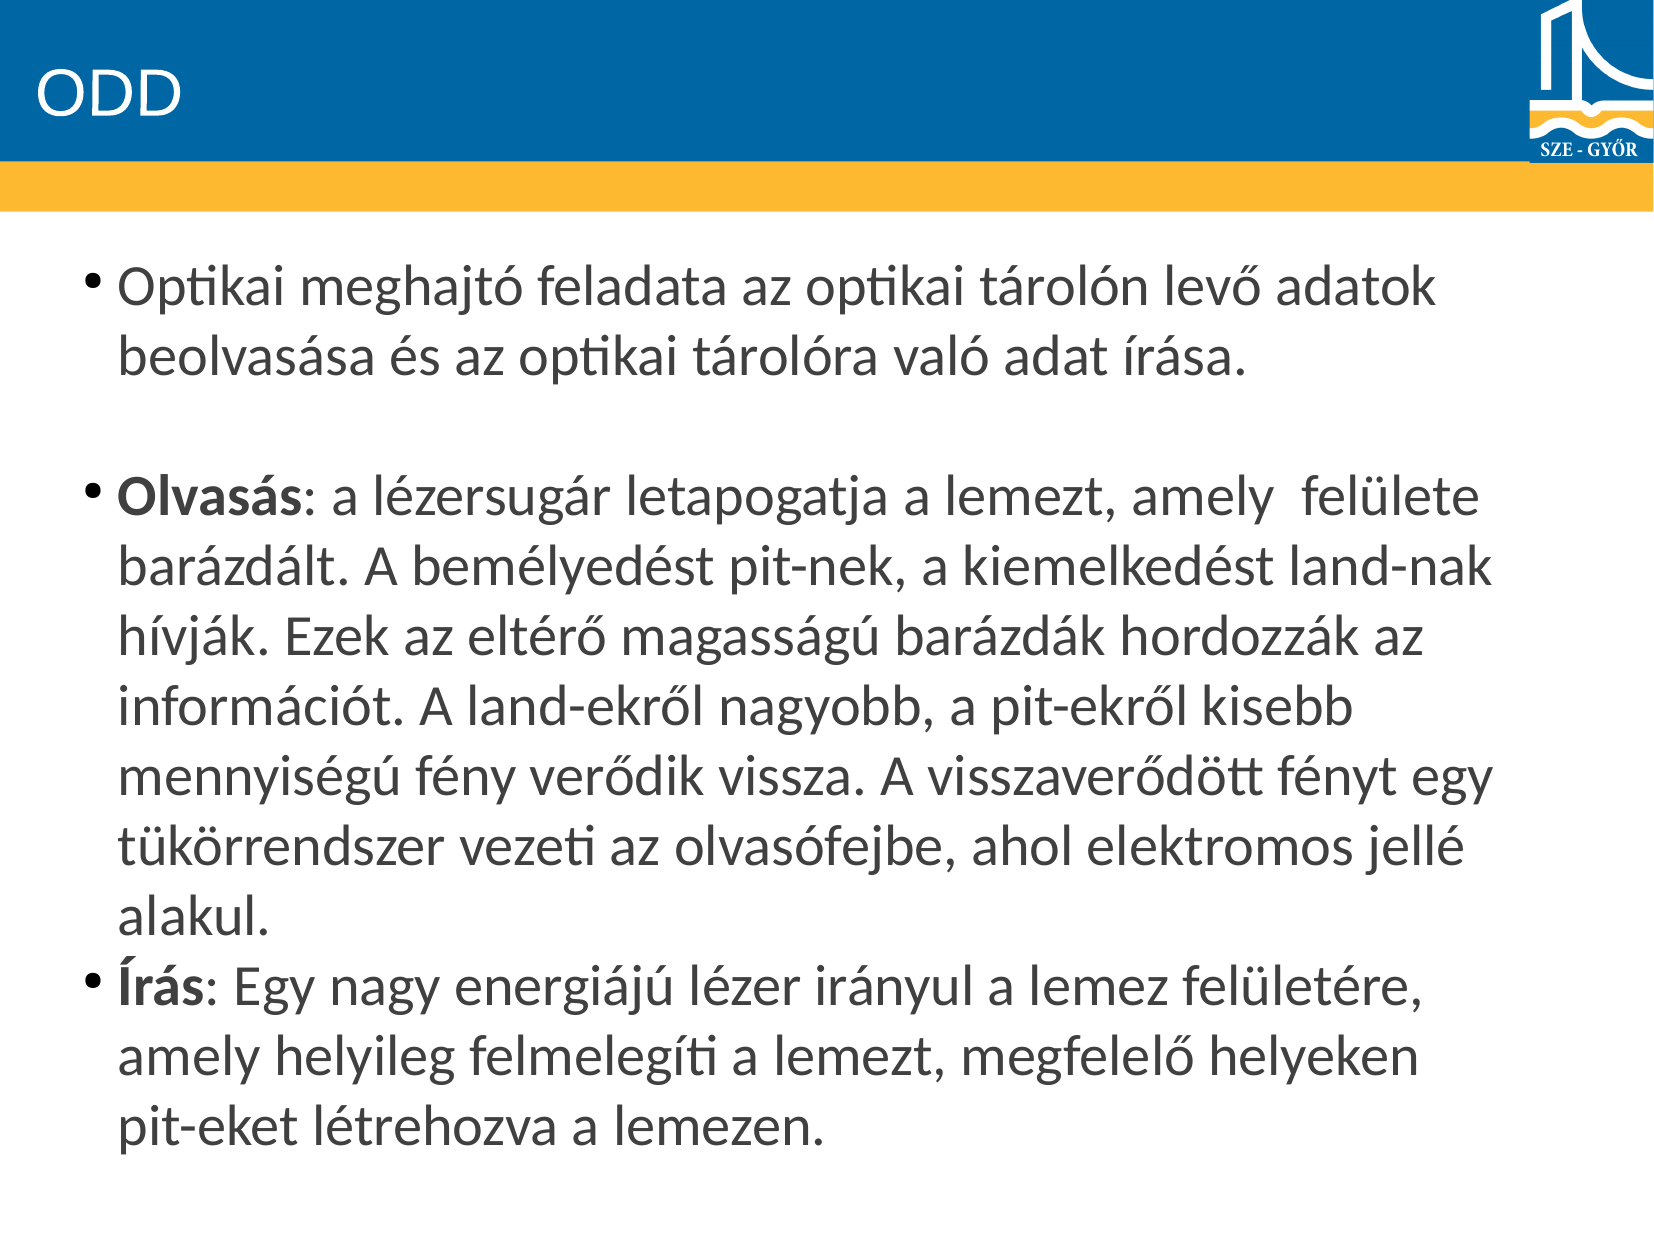

ODD
Optikai meghajtó feladata az optikai tárolón levő adatok beolvasása és az optikai tárolóra való adat írása.
Olvasás: a lézersugár letapogatja a lemezt, amely felülete barázdált. A bemélyedést pit-nek, a kiemelkedést land-nak hívják. Ezek az eltérő magasságú barázdák hordozzák az információt. A land-ekről nagyobb, a pit-ekről kisebb mennyiségú fény verődik vissza. A visszaverődött fényt egy tükörrendszer vezeti az olvasófejbe, ahol elektromos jellé alakul.
Írás: Egy nagy energiájú lézer irányul a lemez felületére, amely helyileg felmelegíti a lemezt, megfelelő helyeken
pit-eket létrehozva a lemezen.